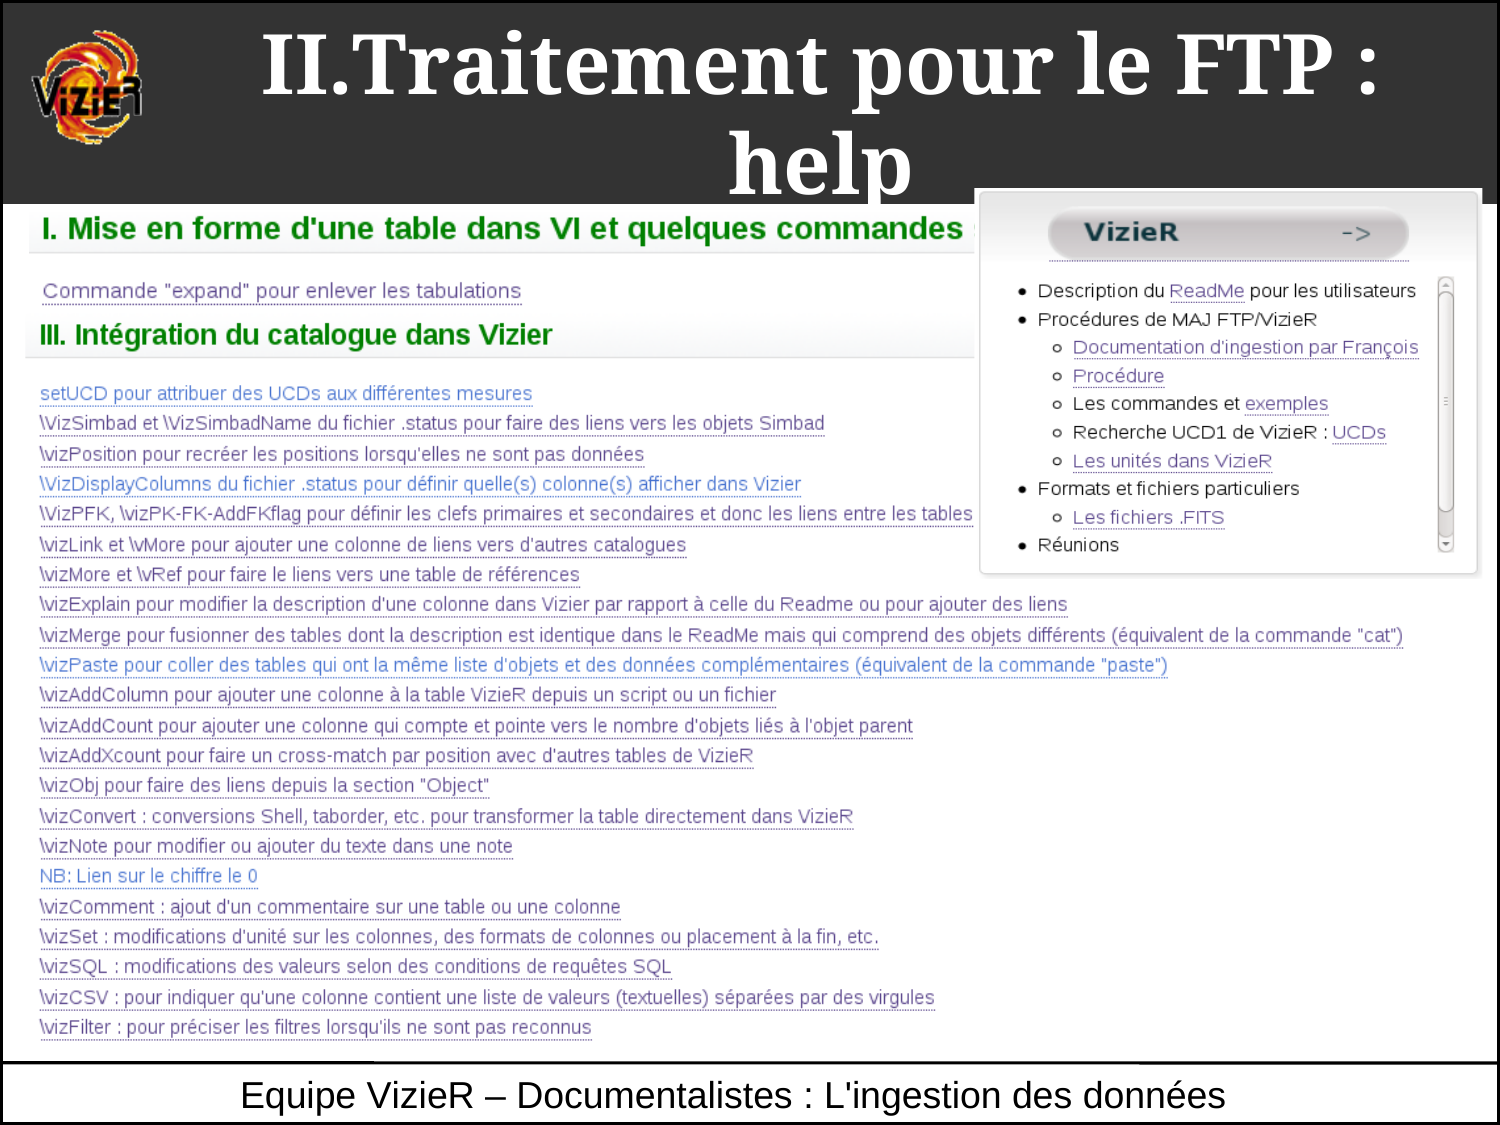

# II.Traitement pour le FTP : help